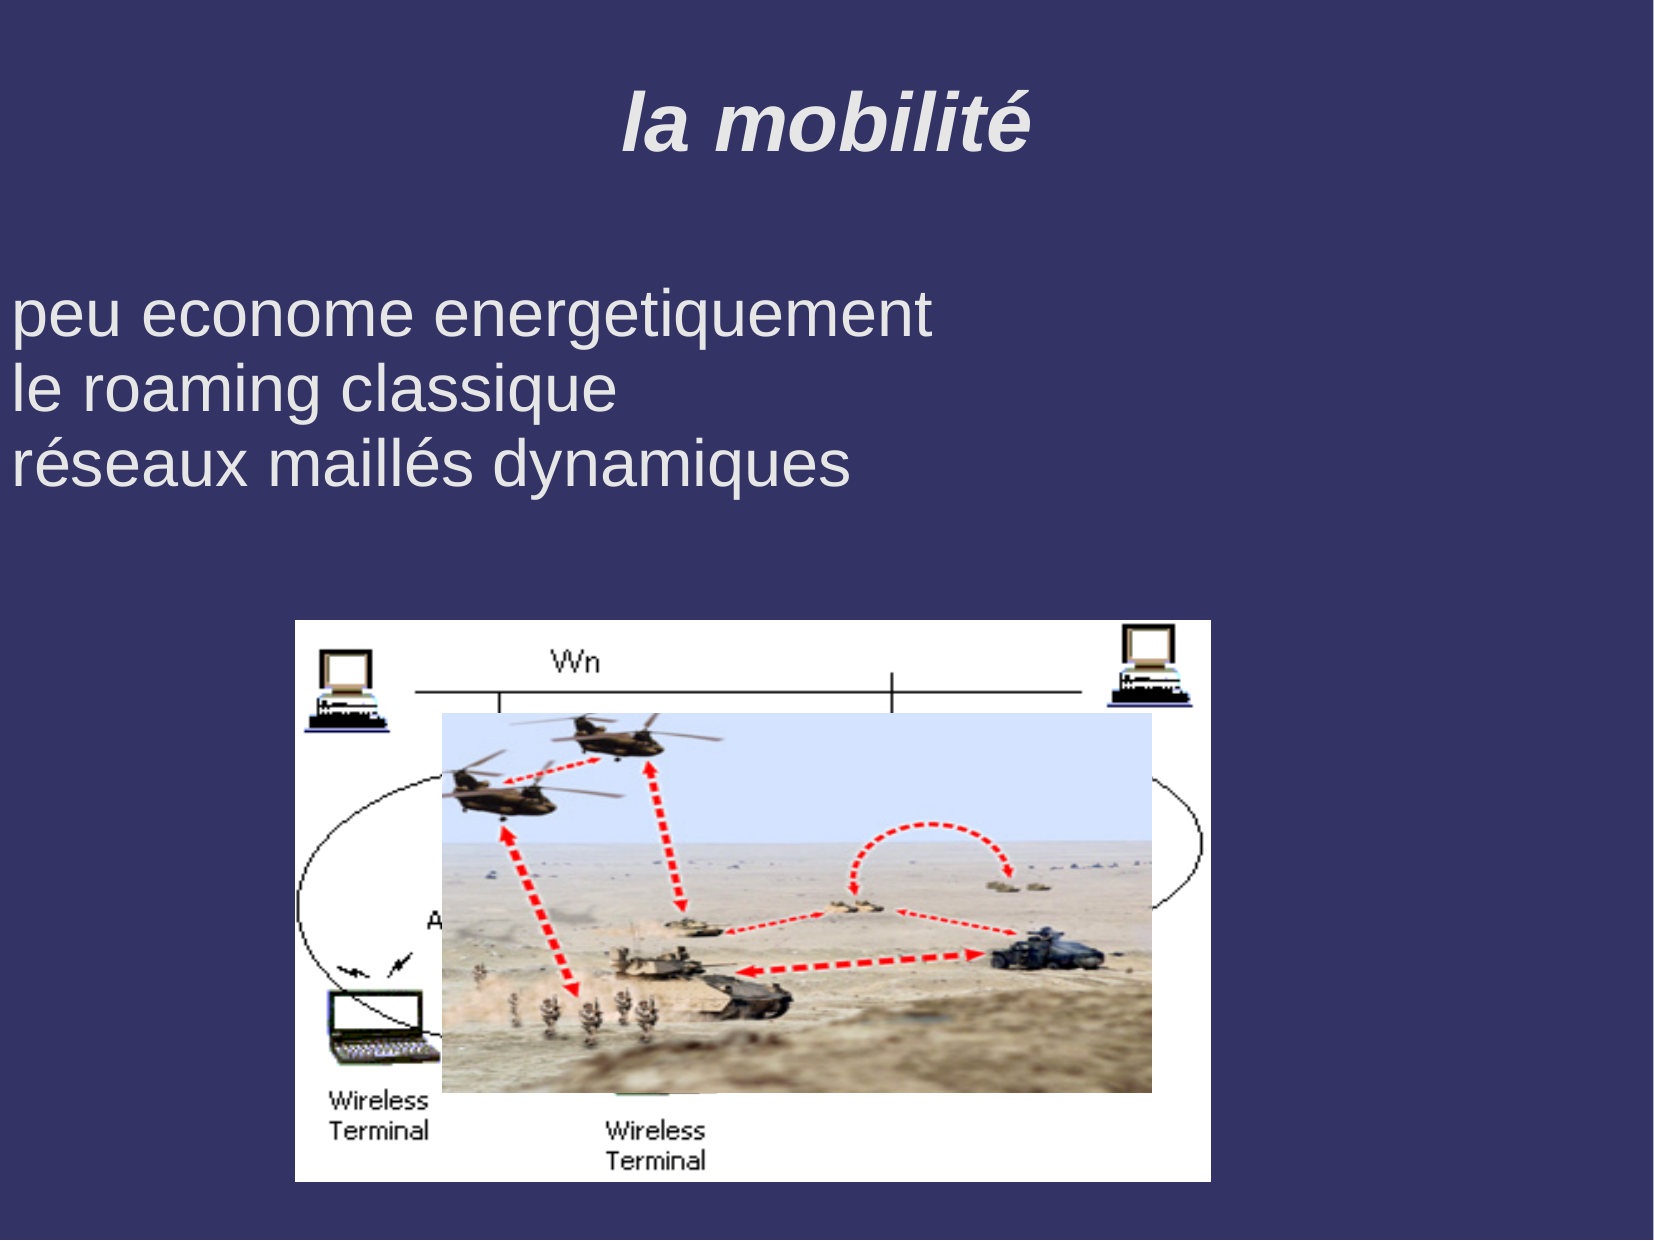

# la mobilité
peu econome energetiquement
le roaming classique
réseaux maillés dynamiques